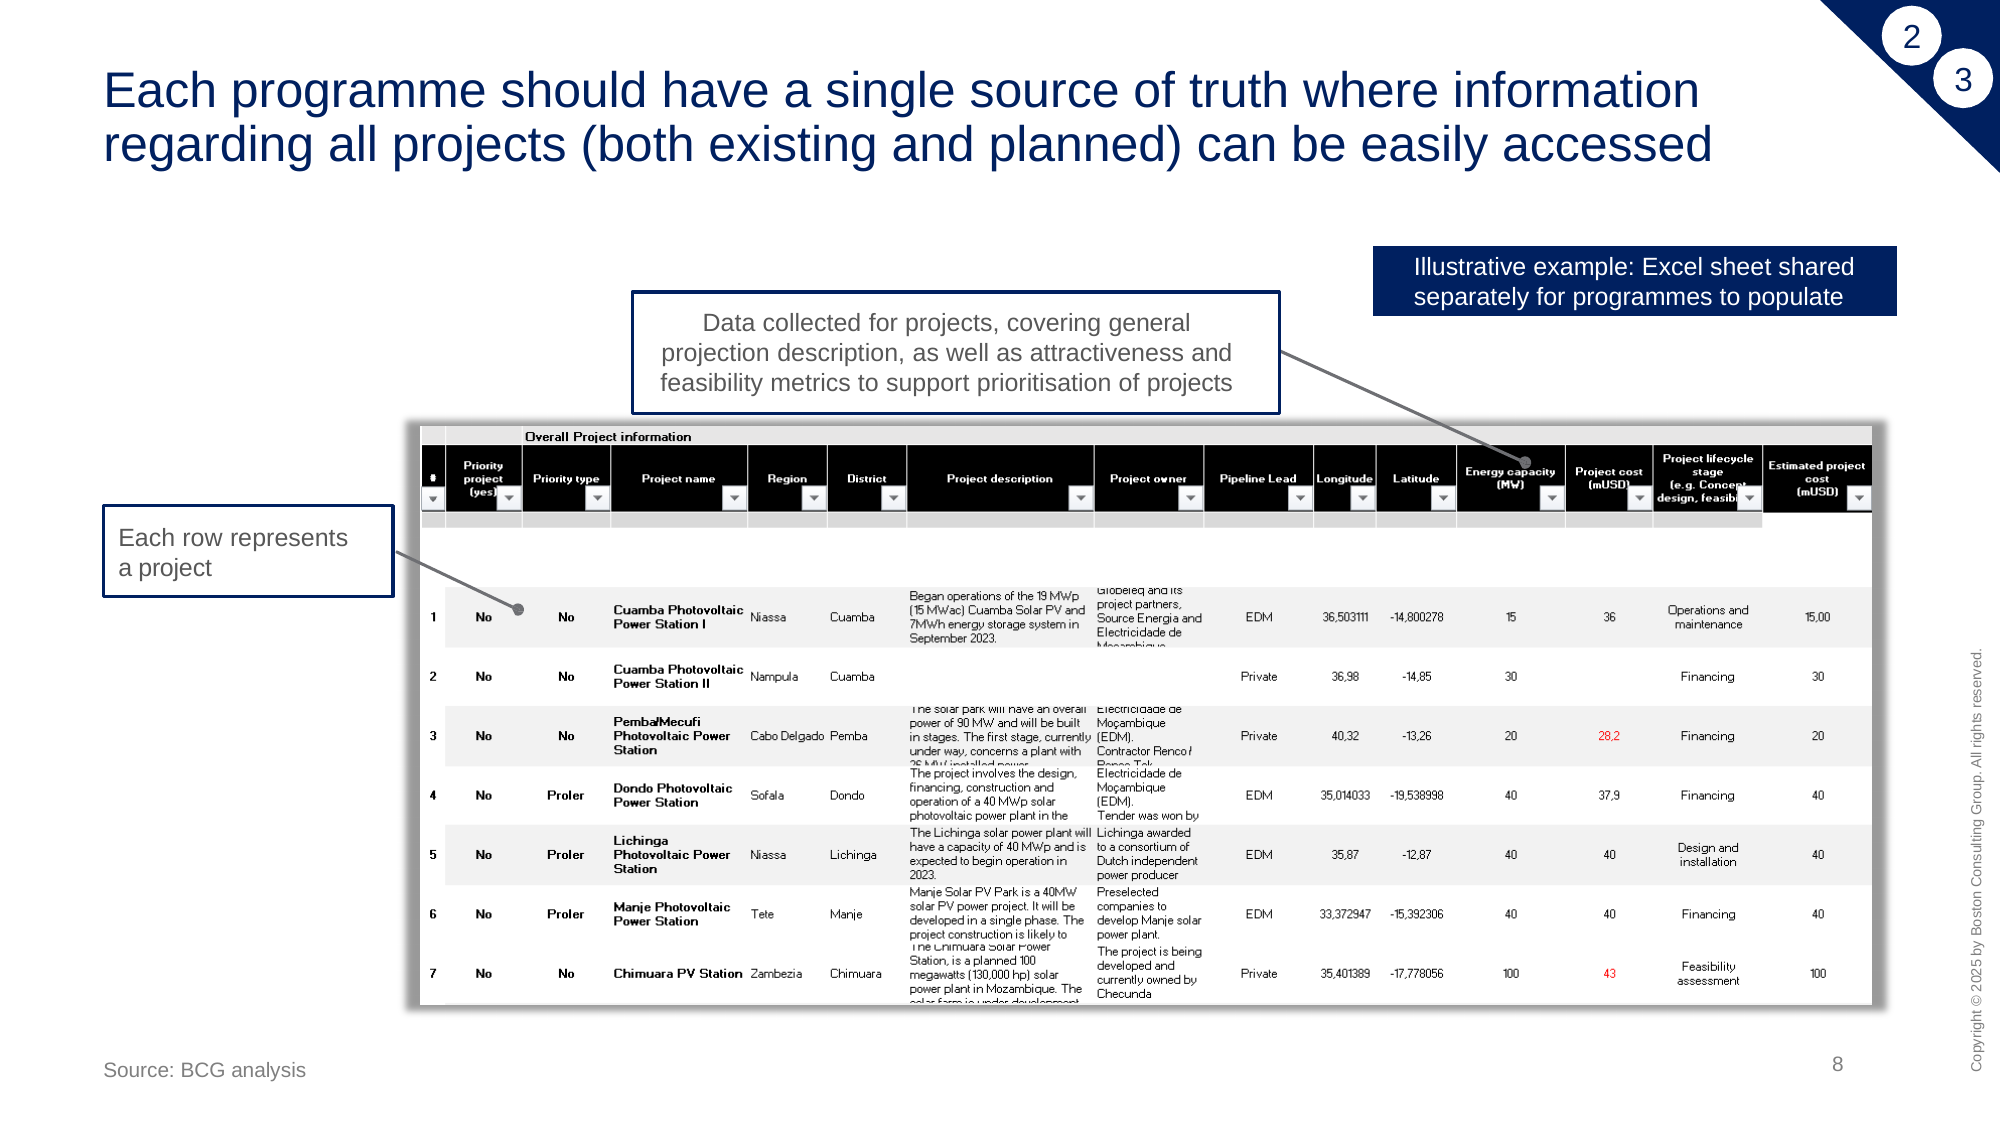

2
# Each programme should have a single source of truth where information regarding all projects (both existing and planned) can be easily accessed
3
Illustrative example: Excel sheet shared separately for programmes to populate
Data collected for projects, covering general projection description, as well as attractiveness and feasibility metrics to support prioritisation of projects
Each row represents a project
Source: BCG analysis